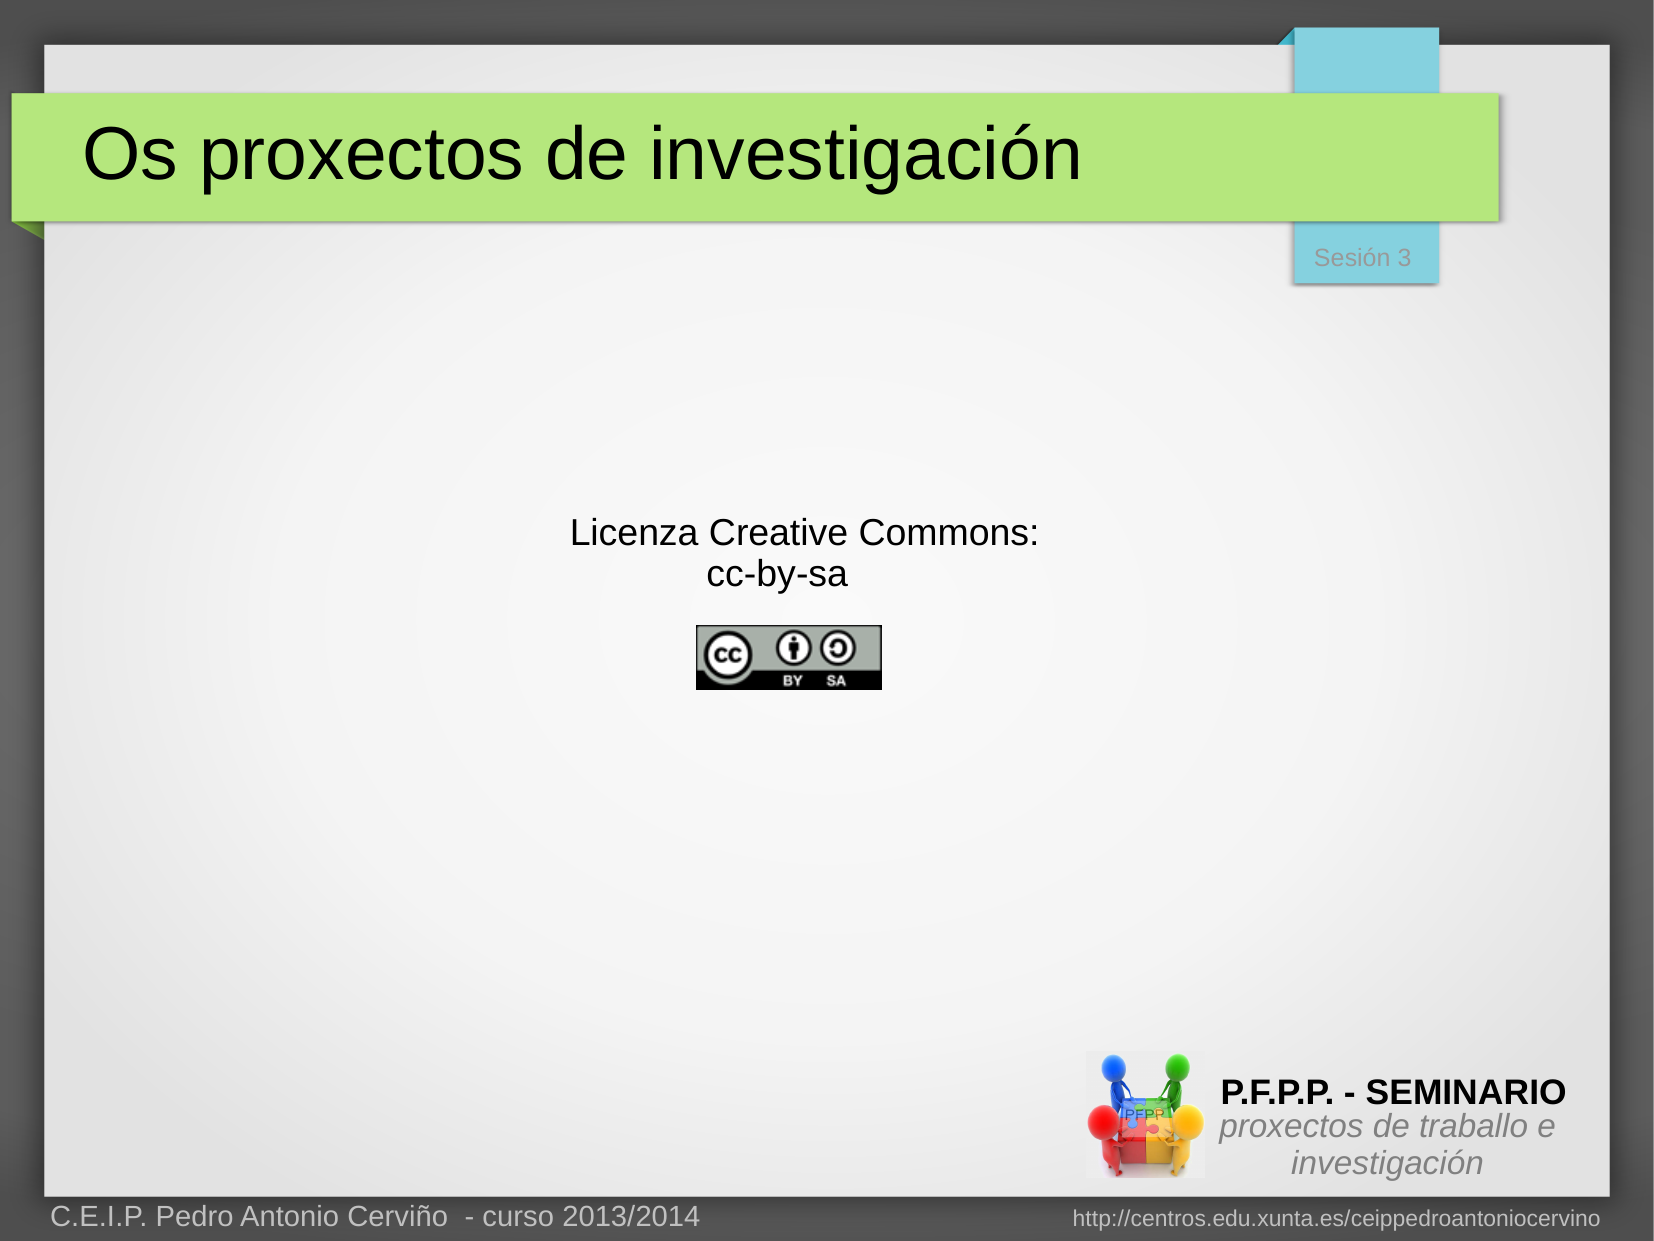

# Os proxectos de investigación
Sesión 3
Licenza Creative Commons:
 cc-by-sa
P.F.P.P. - SEMINARIO
proxectos de traballo e investigación
C.E.I.P. Pedro Antonio Cerviño - curso 2013/2014 http://centros.edu.xunta.es/ceippedroantoniocervino